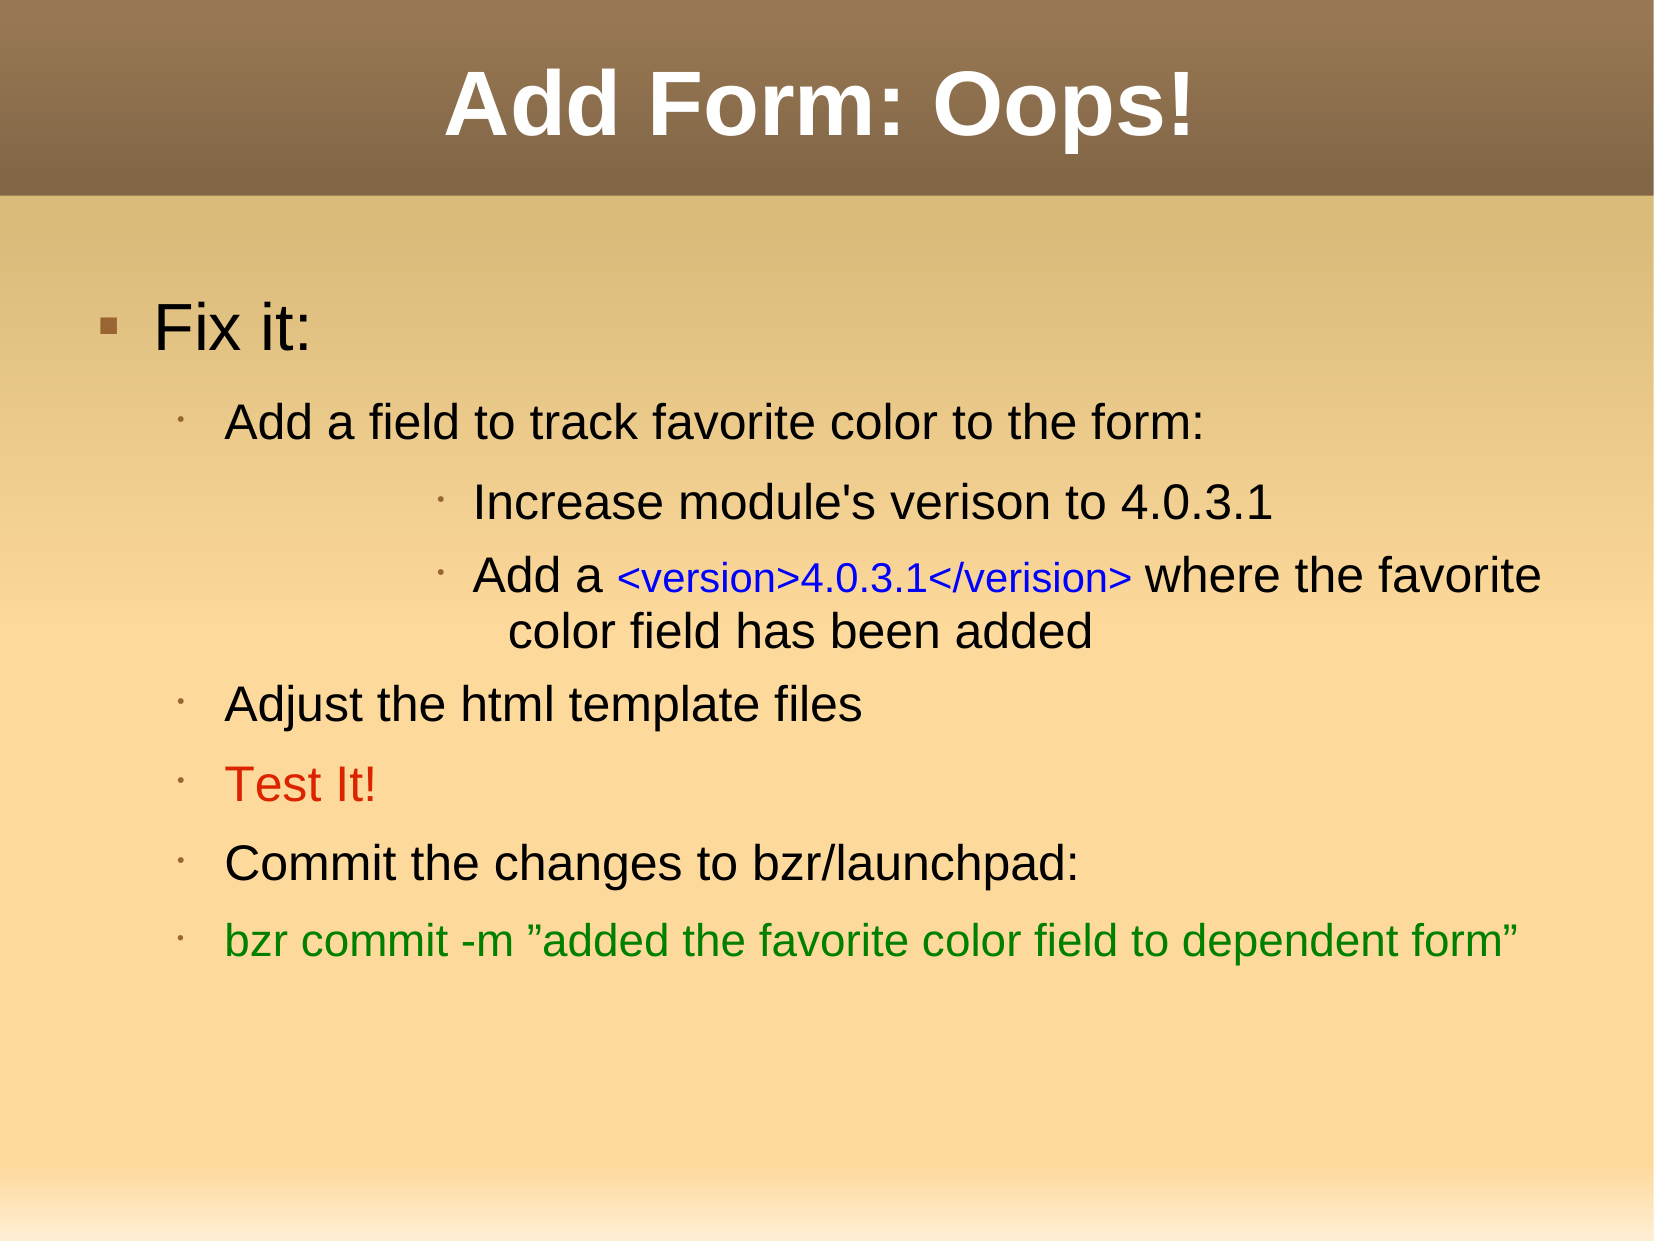

# Add Form: Oops!
Fix it:
Add a field to track favorite color to the form:
Increase module's verison to 4.0.3.1
Add a <version>4.0.3.1</verision> where the favorite color field has been added
Adjust the html template files
Test It!
Commit the changes to bzr/launchpad:
bzr commit -m ”added the favorite color field to dependent form”